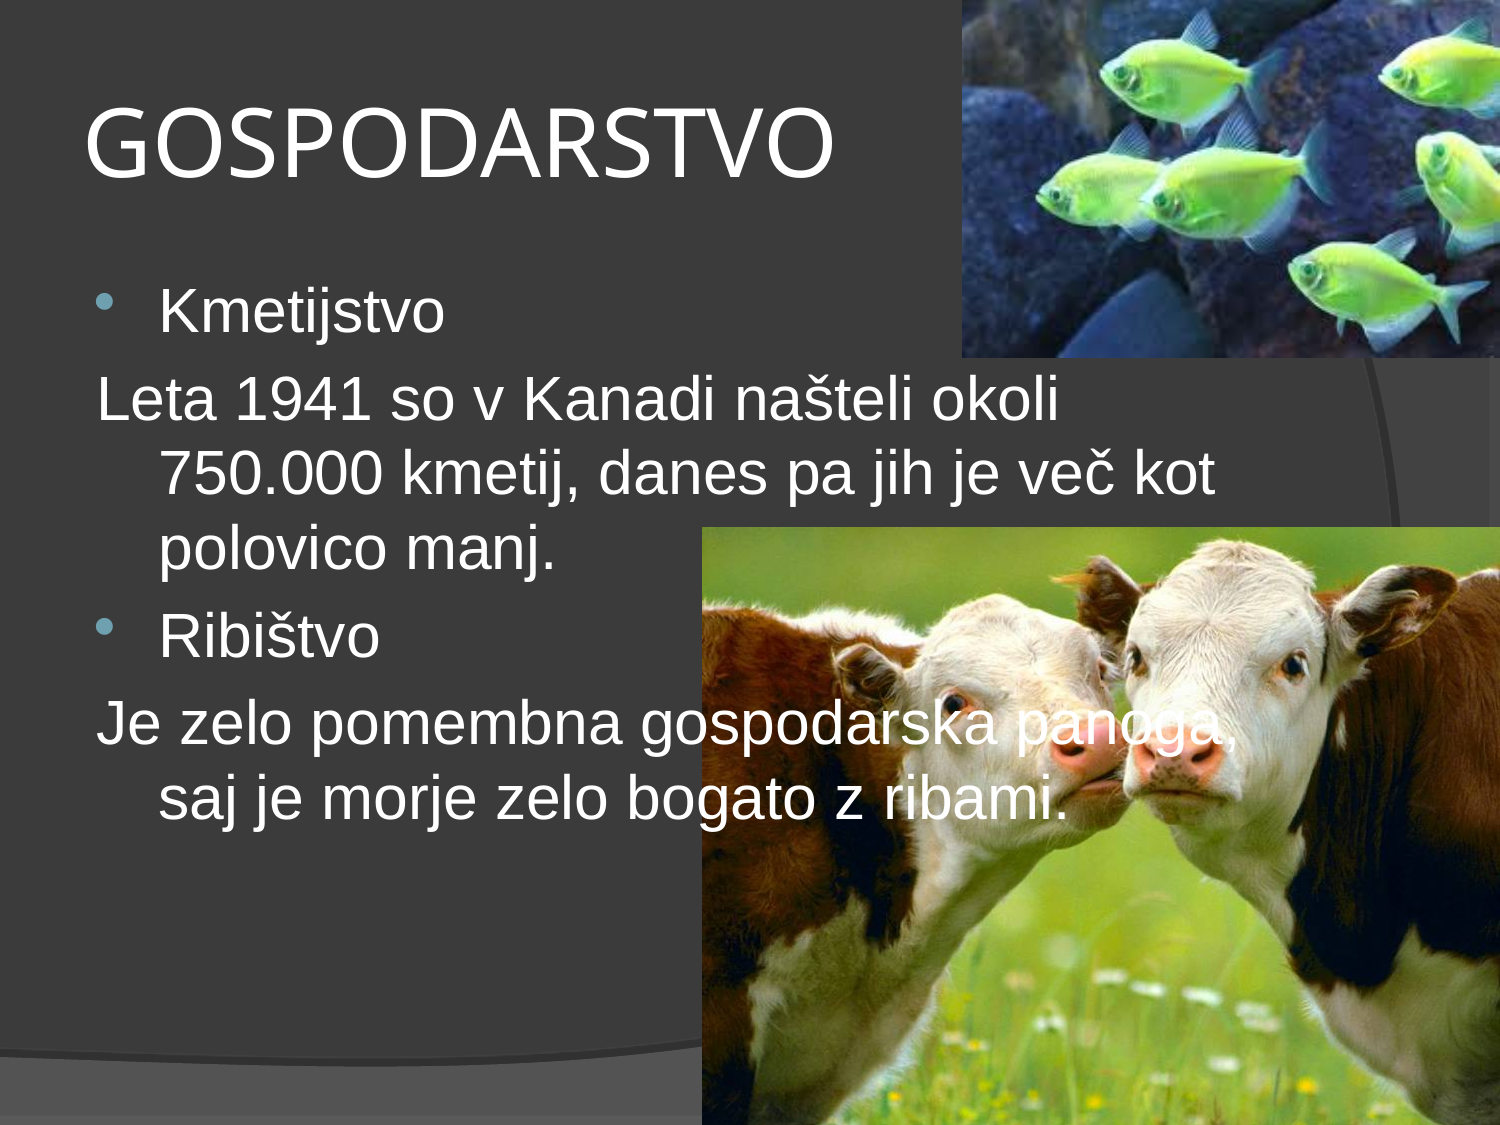

# GOSPODARSTVO
Kmetijstvo
Leta 1941 so v Kanadi našteli okoli 750.000 kmetij, danes pa jih je več kot polovico manj.
Ribištvo
Je zelo pomembna gospodarska panoga, saj je morje zelo bogato z ribami.